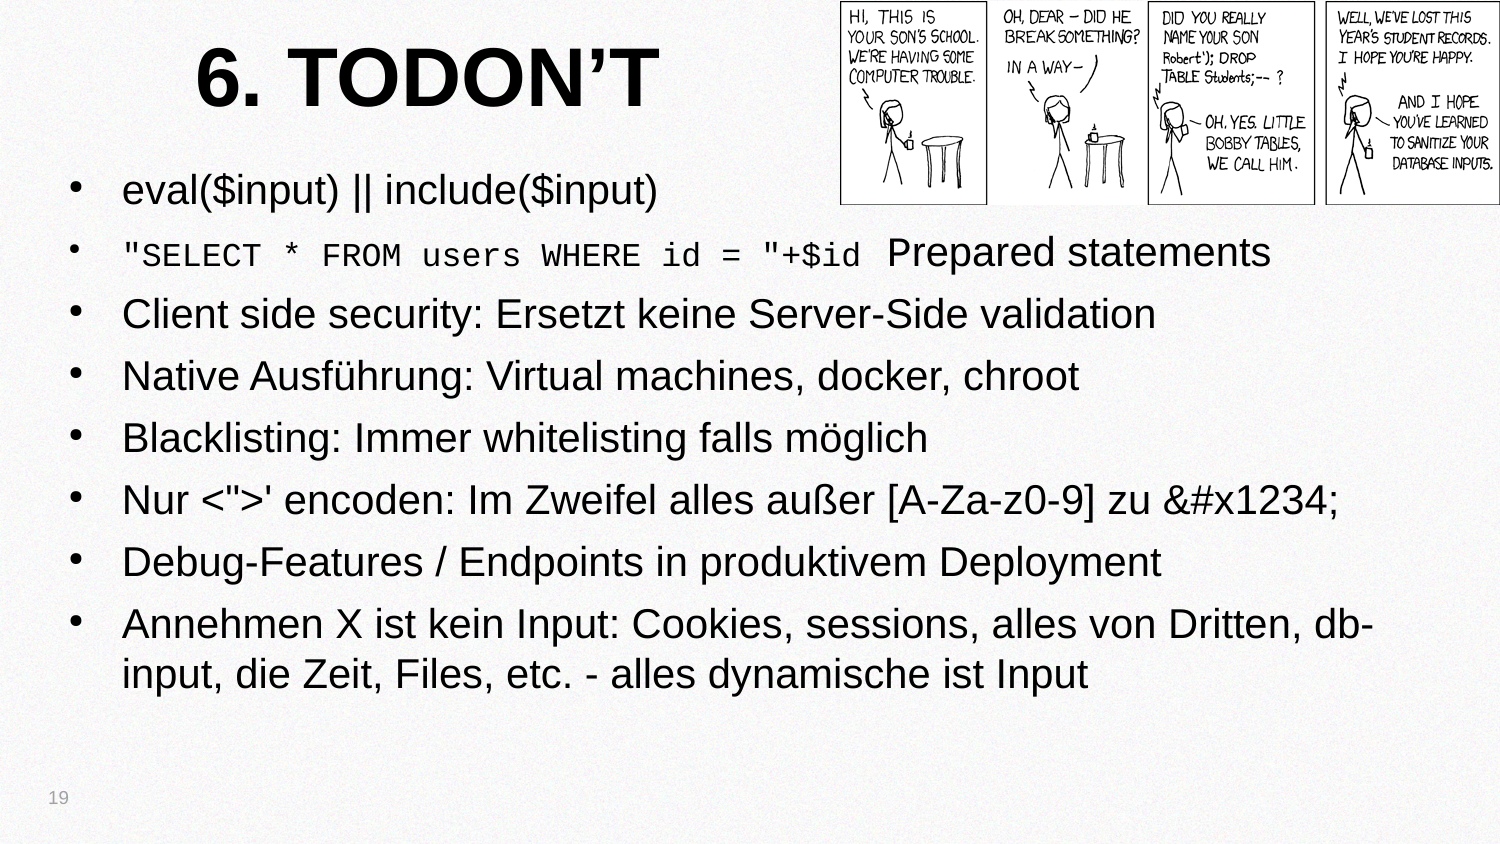

6. TODON’T
# eval($input) || include($input)
"SELECT * FROM users WHERE id = "+$id Prepared statements
Client side security: Ersetzt keine Server-Side validation
Native Ausführung: Virtual machines, docker, chroot
Blacklisting: Immer whitelisting falls möglich
Nur <">' encoden: Im Zweifel alles außer [A-Za-z0-9] zu &#x1234;
Debug-Features / Endpoints in produktivem Deployment
Annehmen X ist kein Input: Cookies, sessions, alles von Dritten, db-input, die Zeit, Files, etc. - alles dynamische ist Input